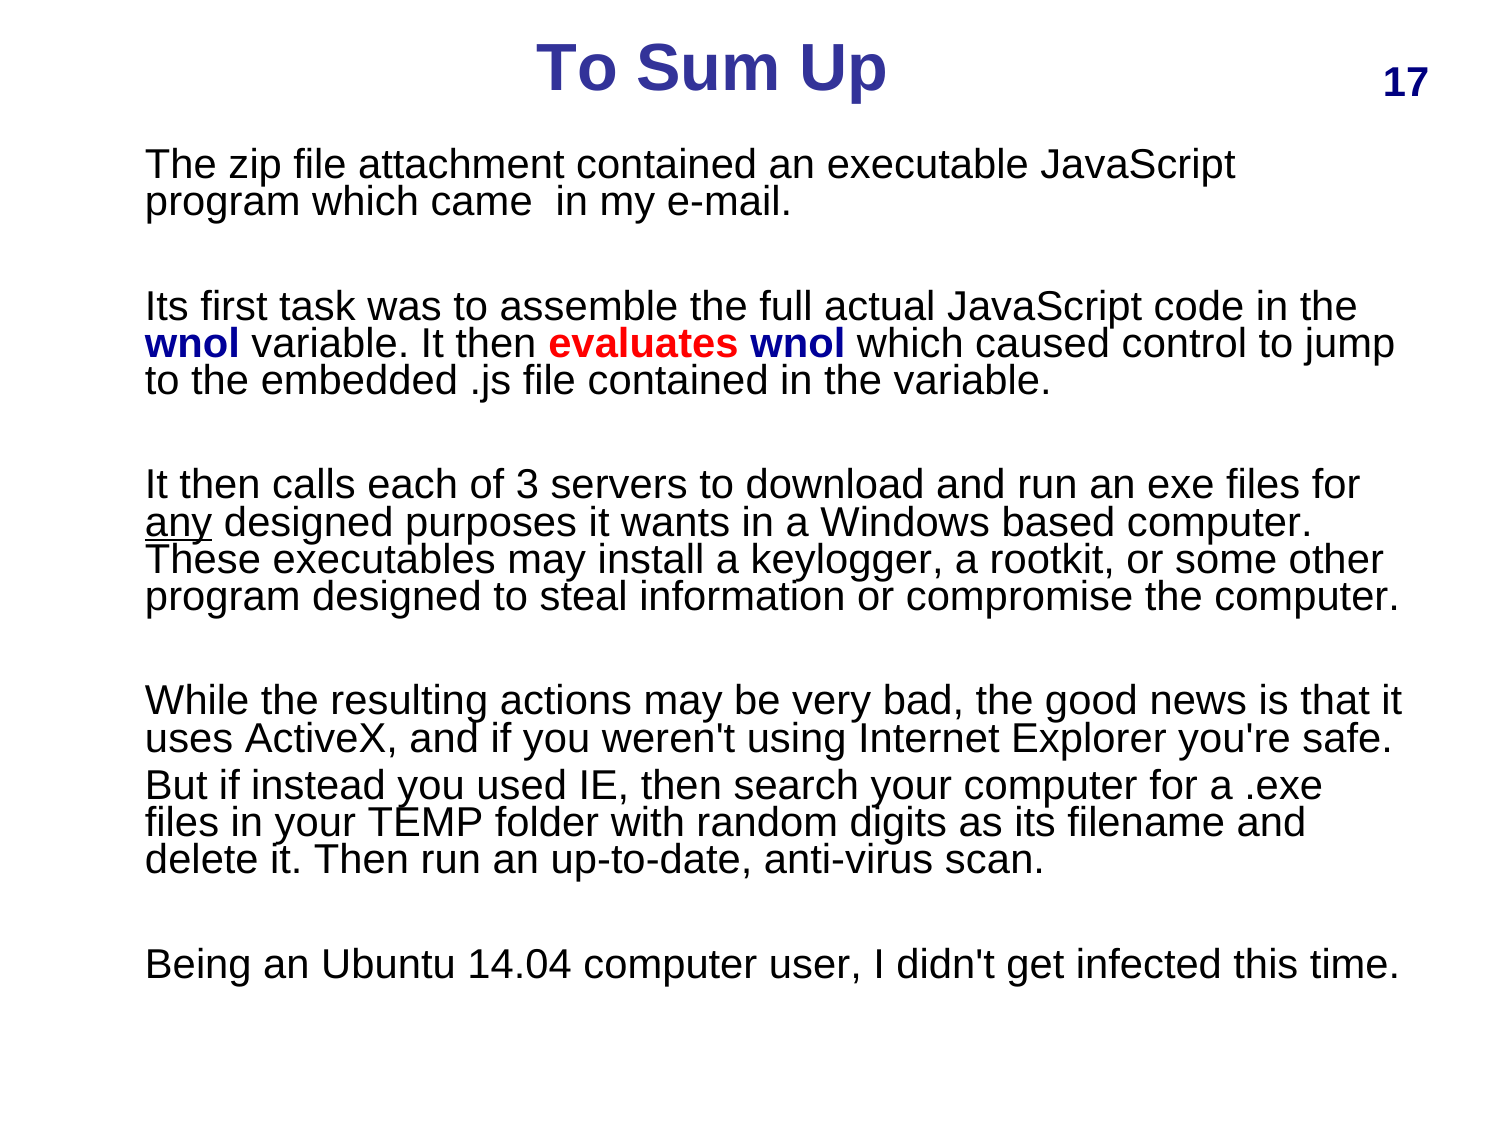

# To Sum Up
17
The zip file attachment contained an executable JavaScript program which came in my e-mail.
Its first task was to assemble the full actual JavaScript code in the wnol variable. It then evaluates wnol which caused control to jump to the embedded .js file contained in the variable.
It then calls each of 3 servers to download and run an exe files for any designed purposes it wants in a Windows based computer. These executables may install a keylogger, a rootkit, or some other program designed to steal information or compromise the computer.
While the resulting actions may be very bad, the good news is that it uses ActiveX, and if you weren't using Internet Explorer you're safe.
But if instead you used IE, then search your computer for a .exe files in your TEMP folder with random digits as its filename and delete it. Then run an up-to-date, anti-virus scan.
Being an Ubuntu 14.04 computer user, I didn't get infected this time.